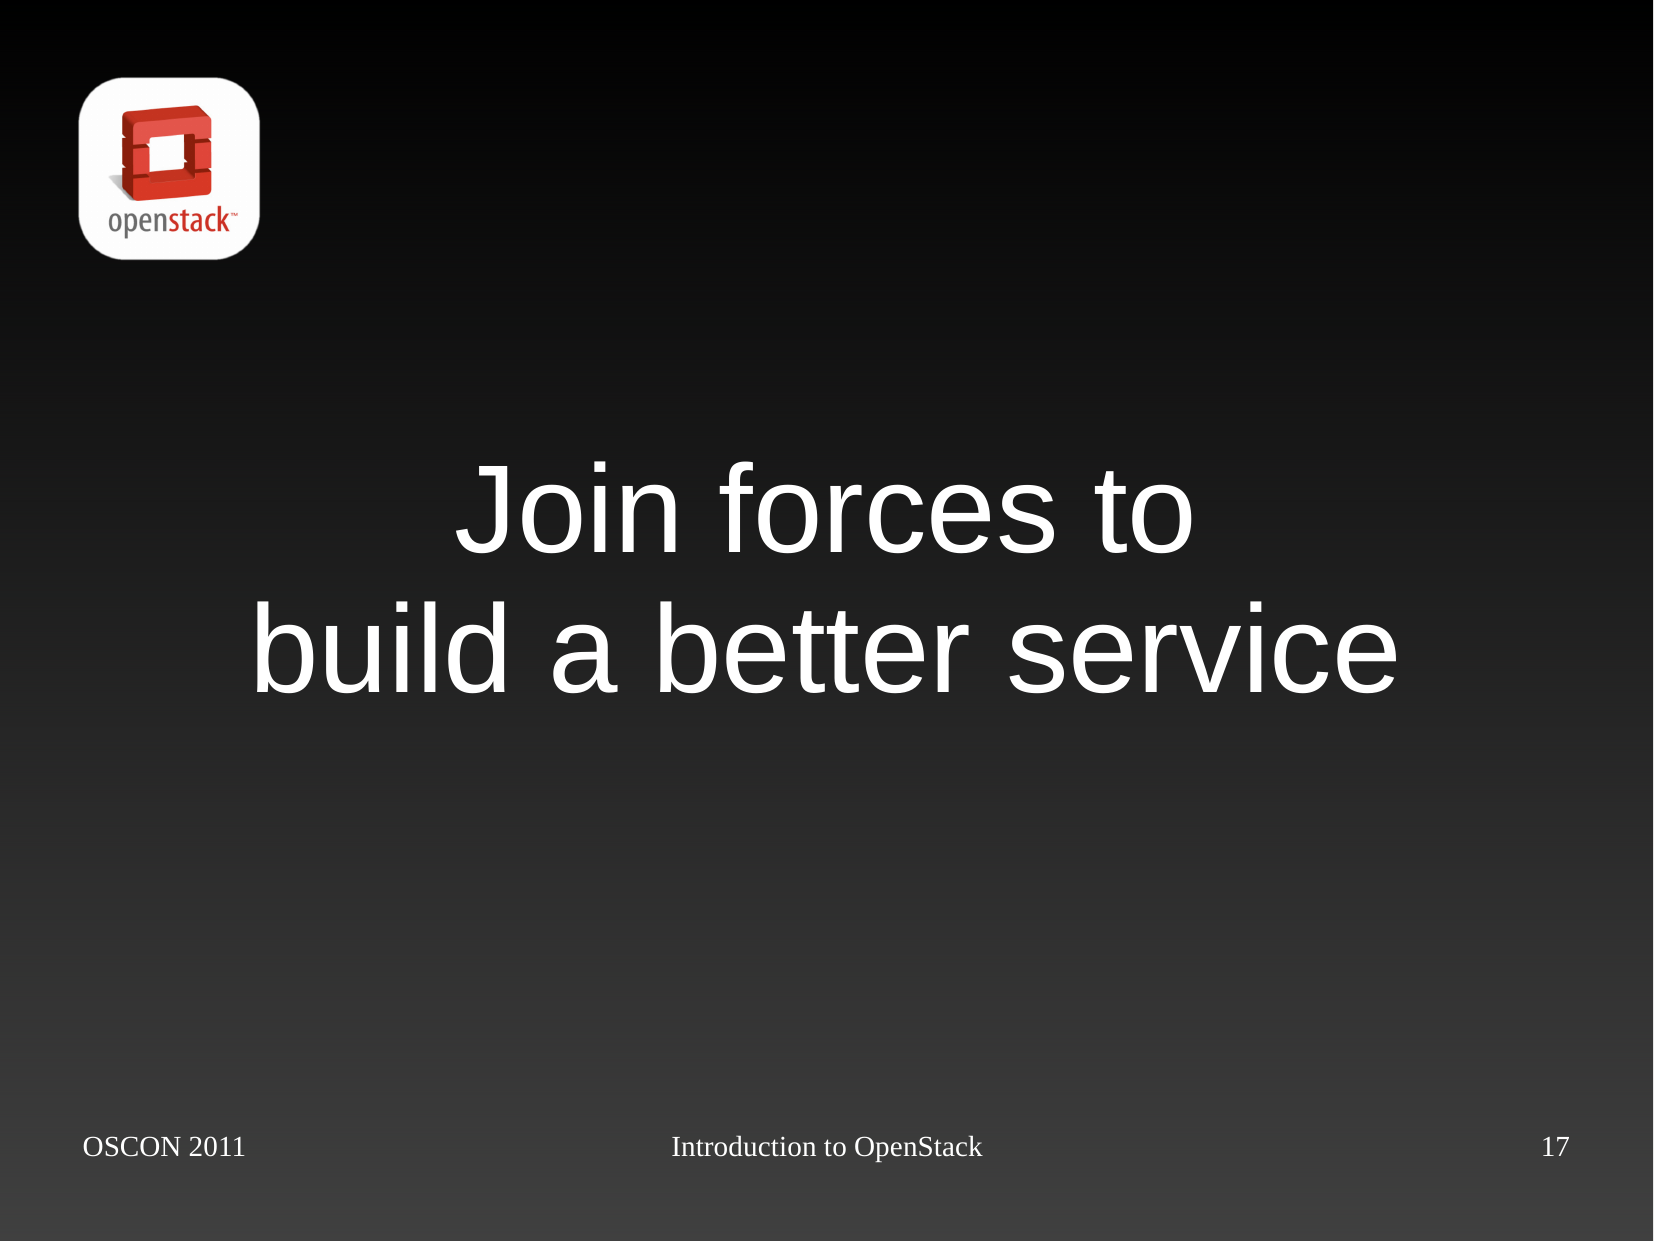

# Join forces to
build a better service
OSCON 2011
Introduction to OpenStack
17